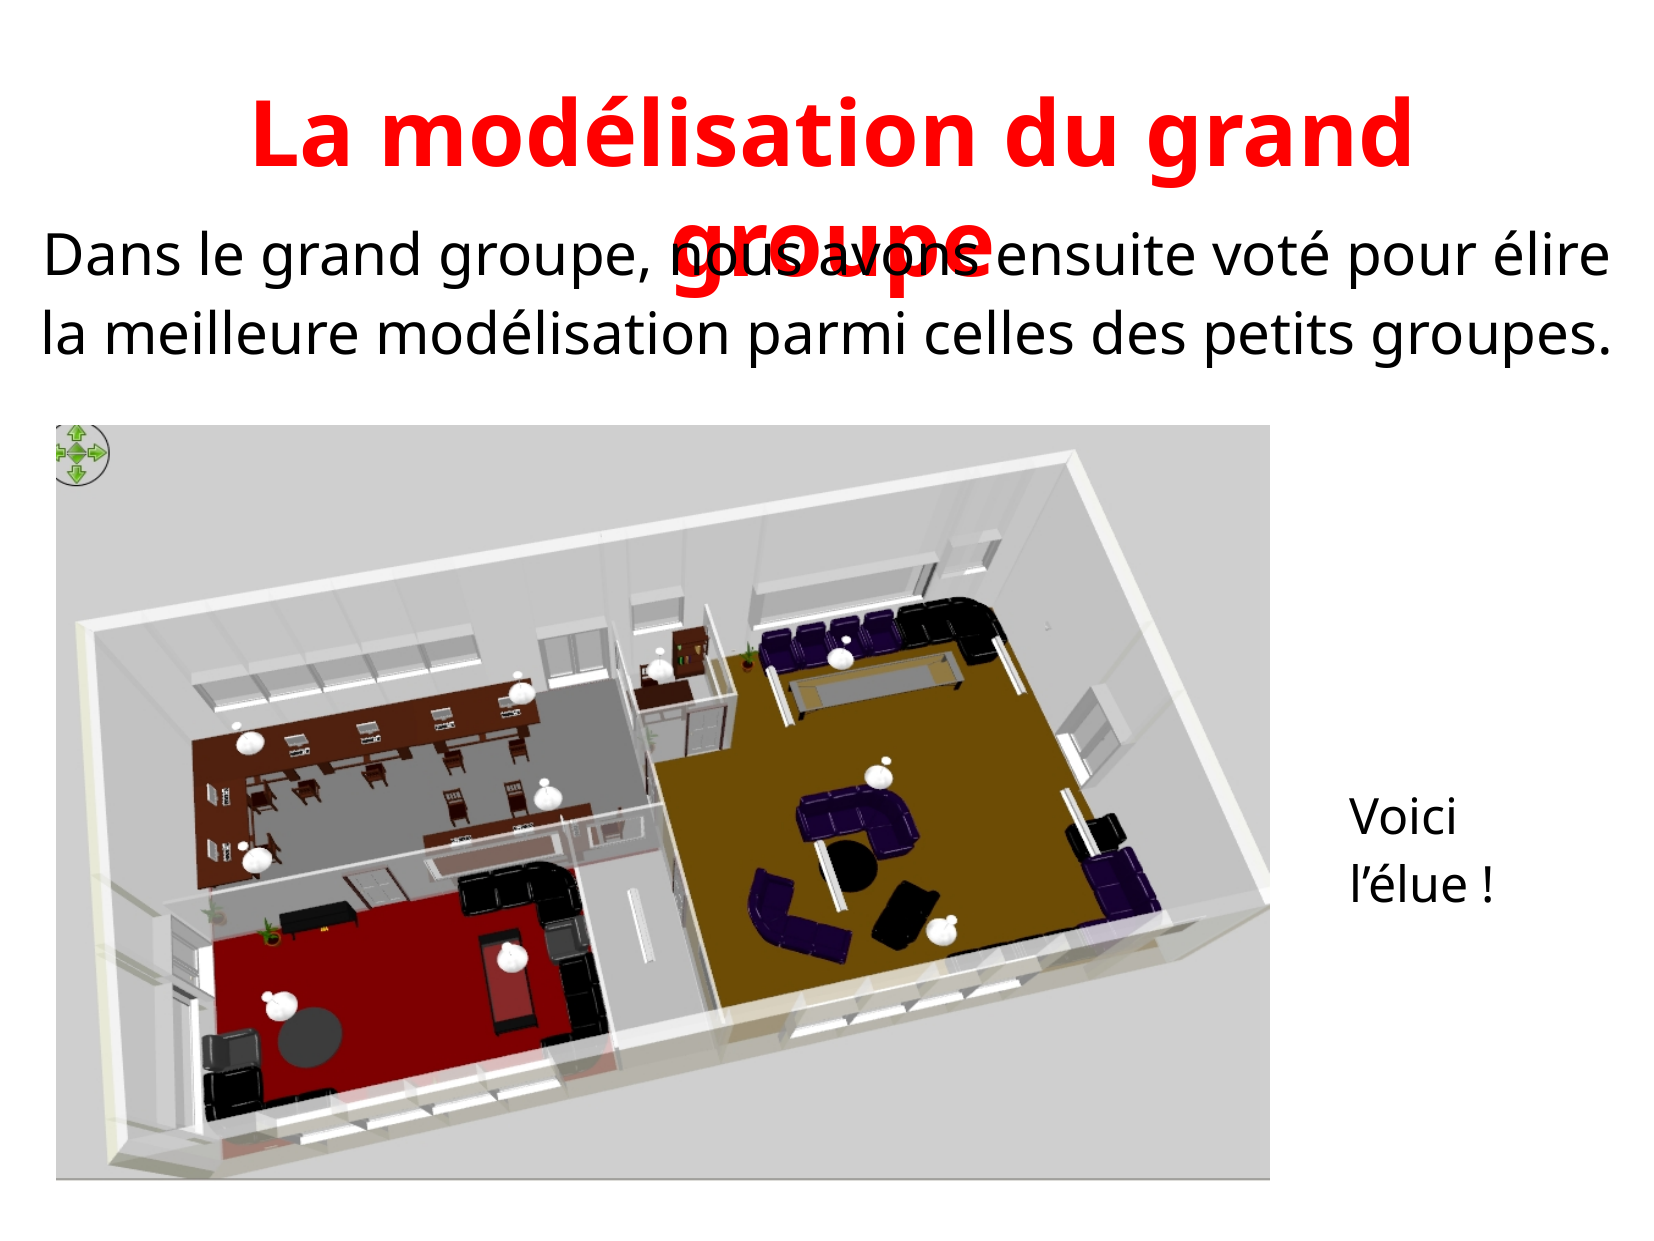

# La modélisation du grand groupe
Dans le grand groupe, nous avons ensuite voté pour élire la meilleure modélisation parmi celles des petits groupes.
Voici l’élue !